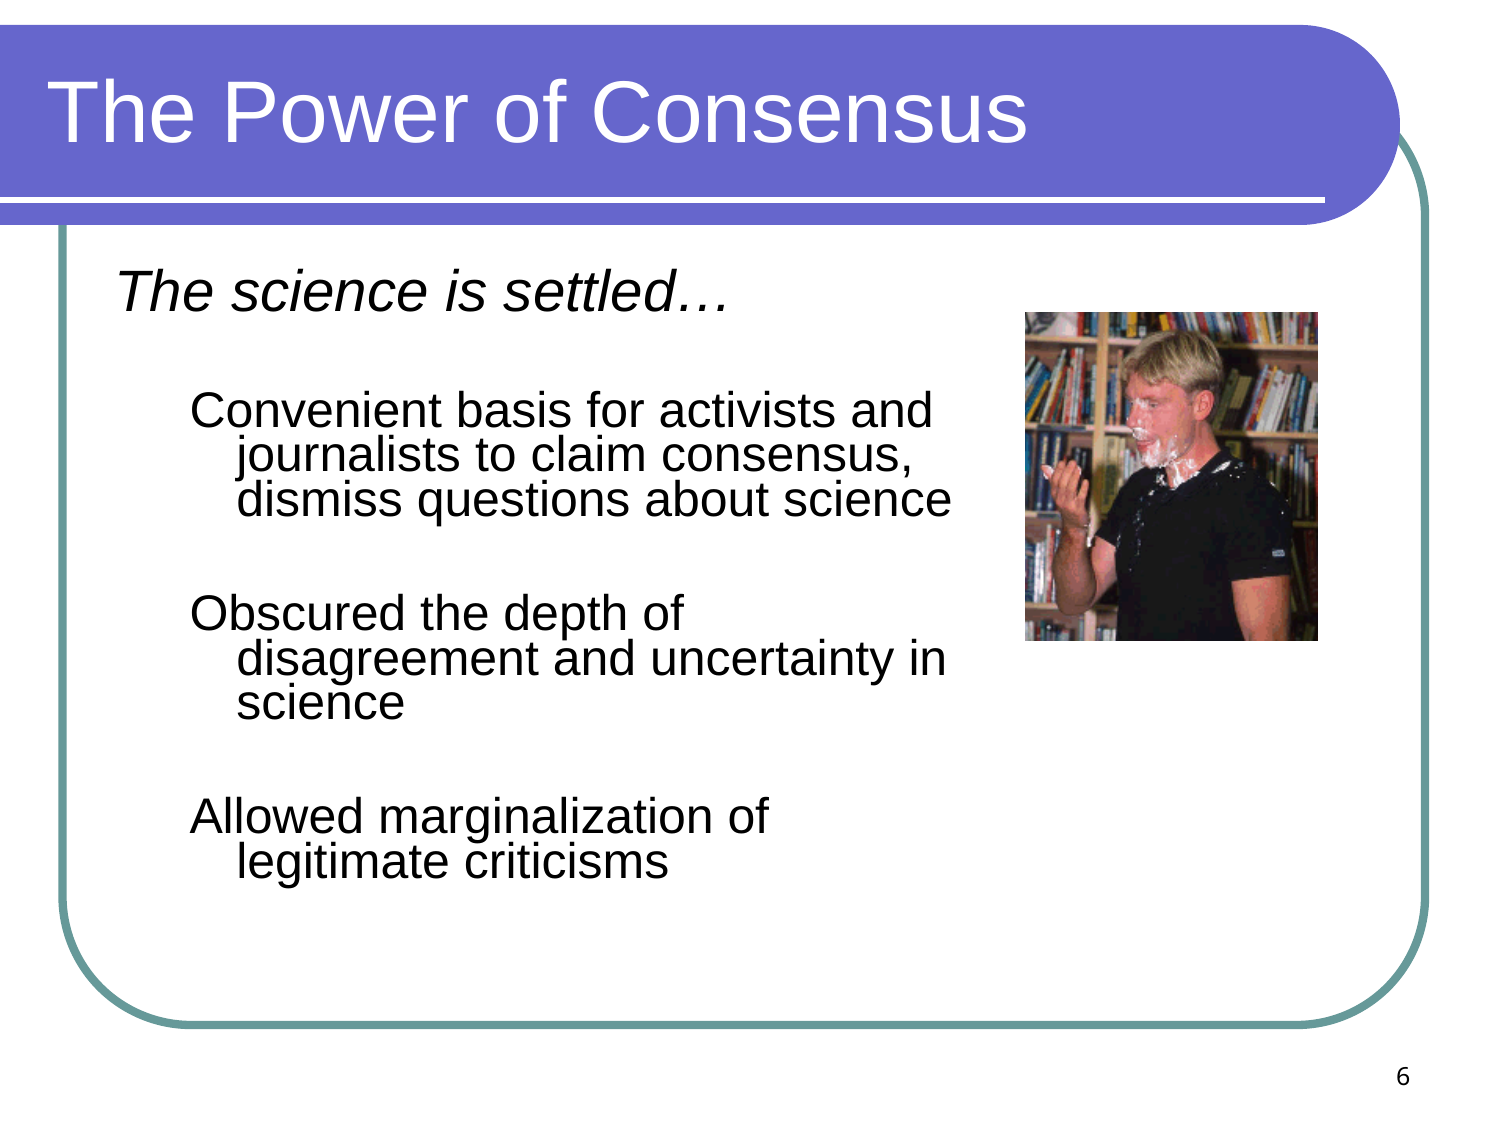

# The Power of Consensus
The science is settled…
Convenient basis for activists and journalists to claim consensus, dismiss questions about science
Obscured the depth of disagreement and uncertainty in science
Allowed marginalization of legitimate criticisms
6